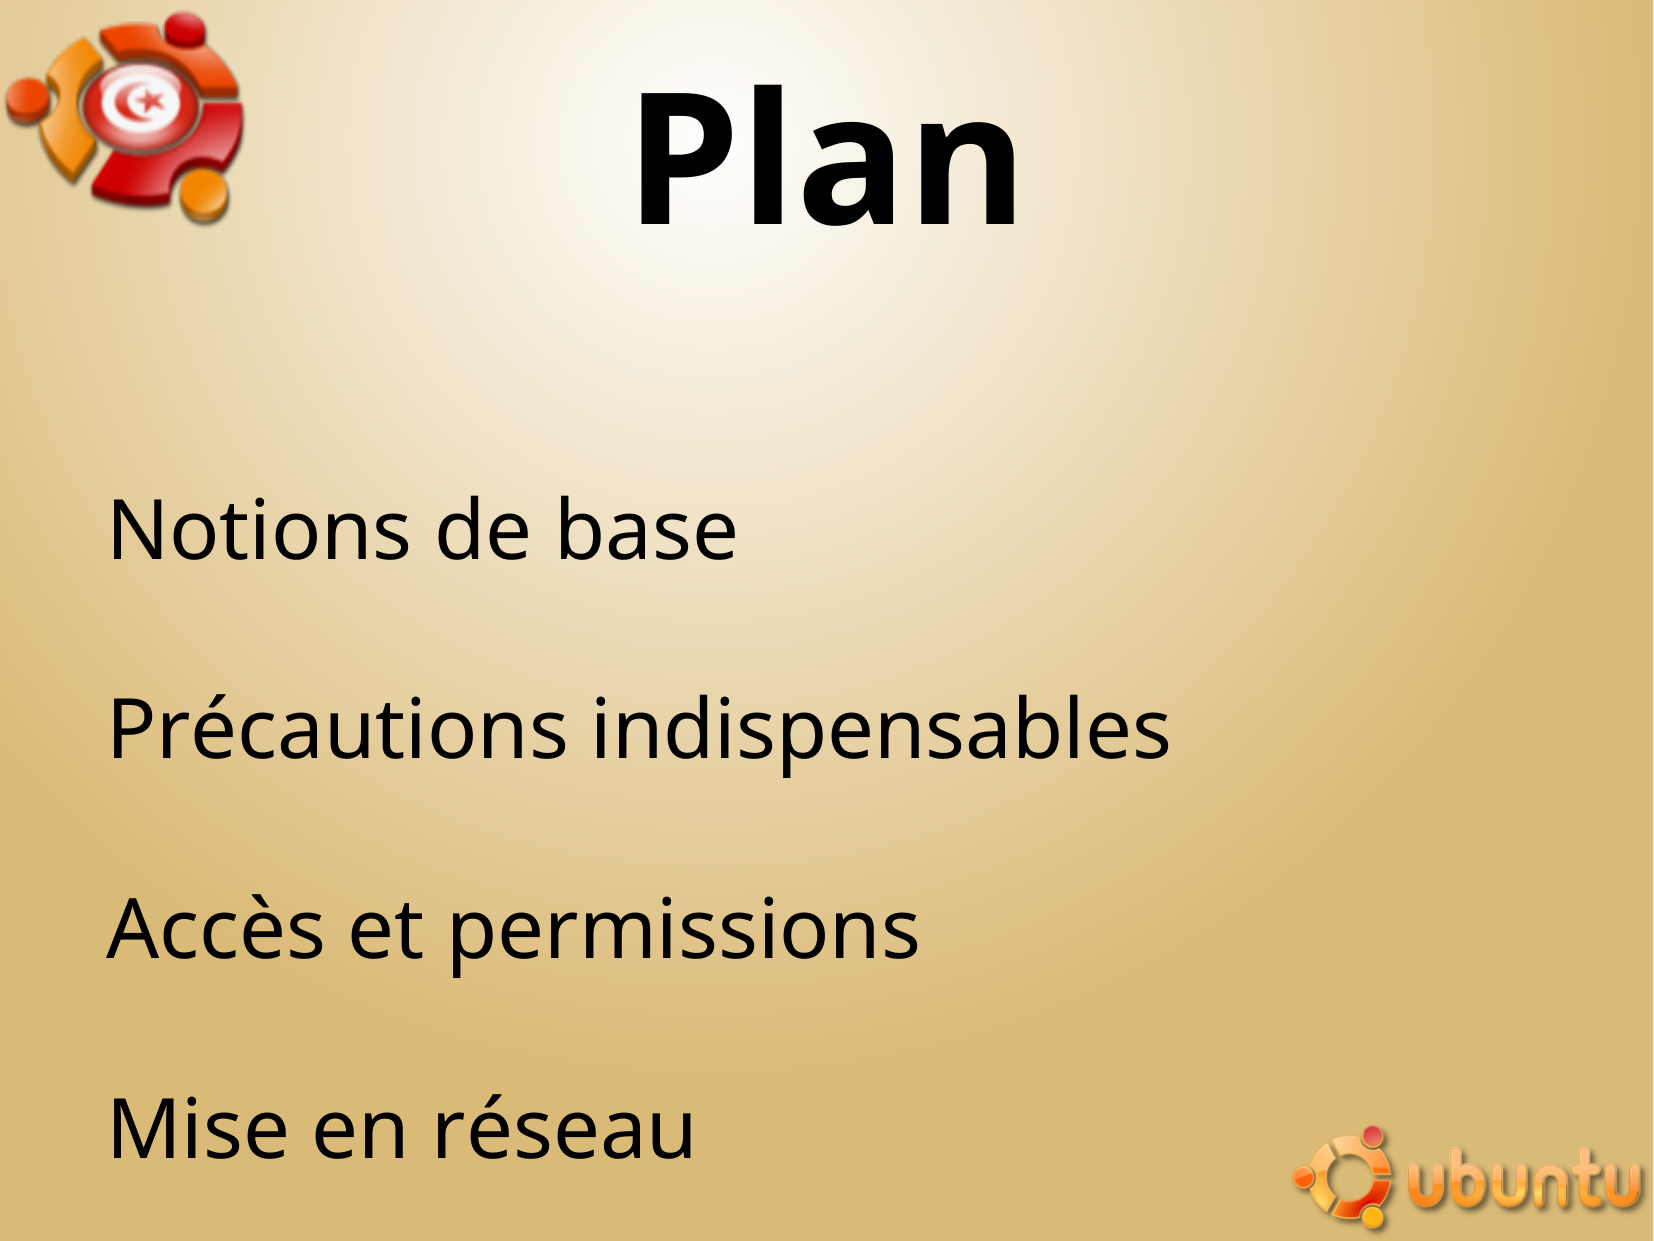

# Plan
Notions de base
Précautions indispensables
Accès et permissions
Mise en réseau